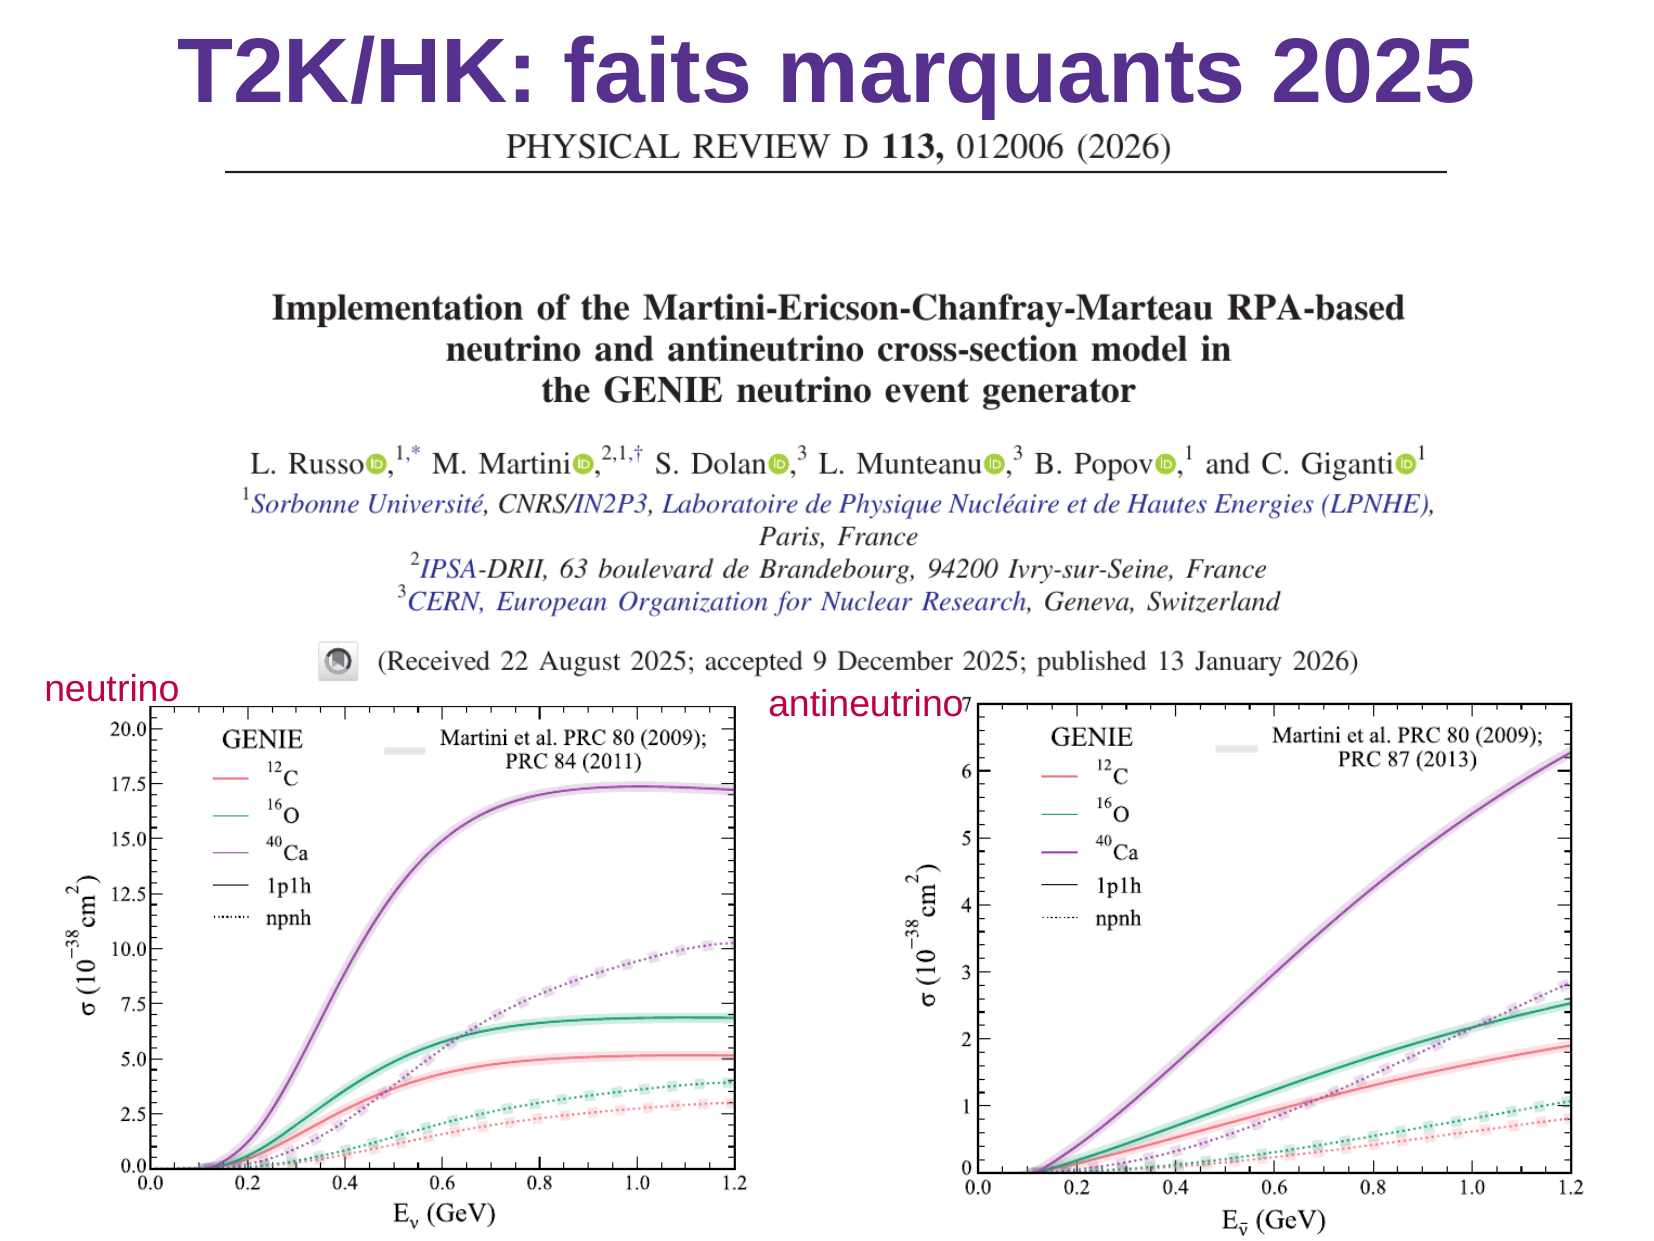

# T2K/HK: faits marquants 2025
neutrino
antineutrino